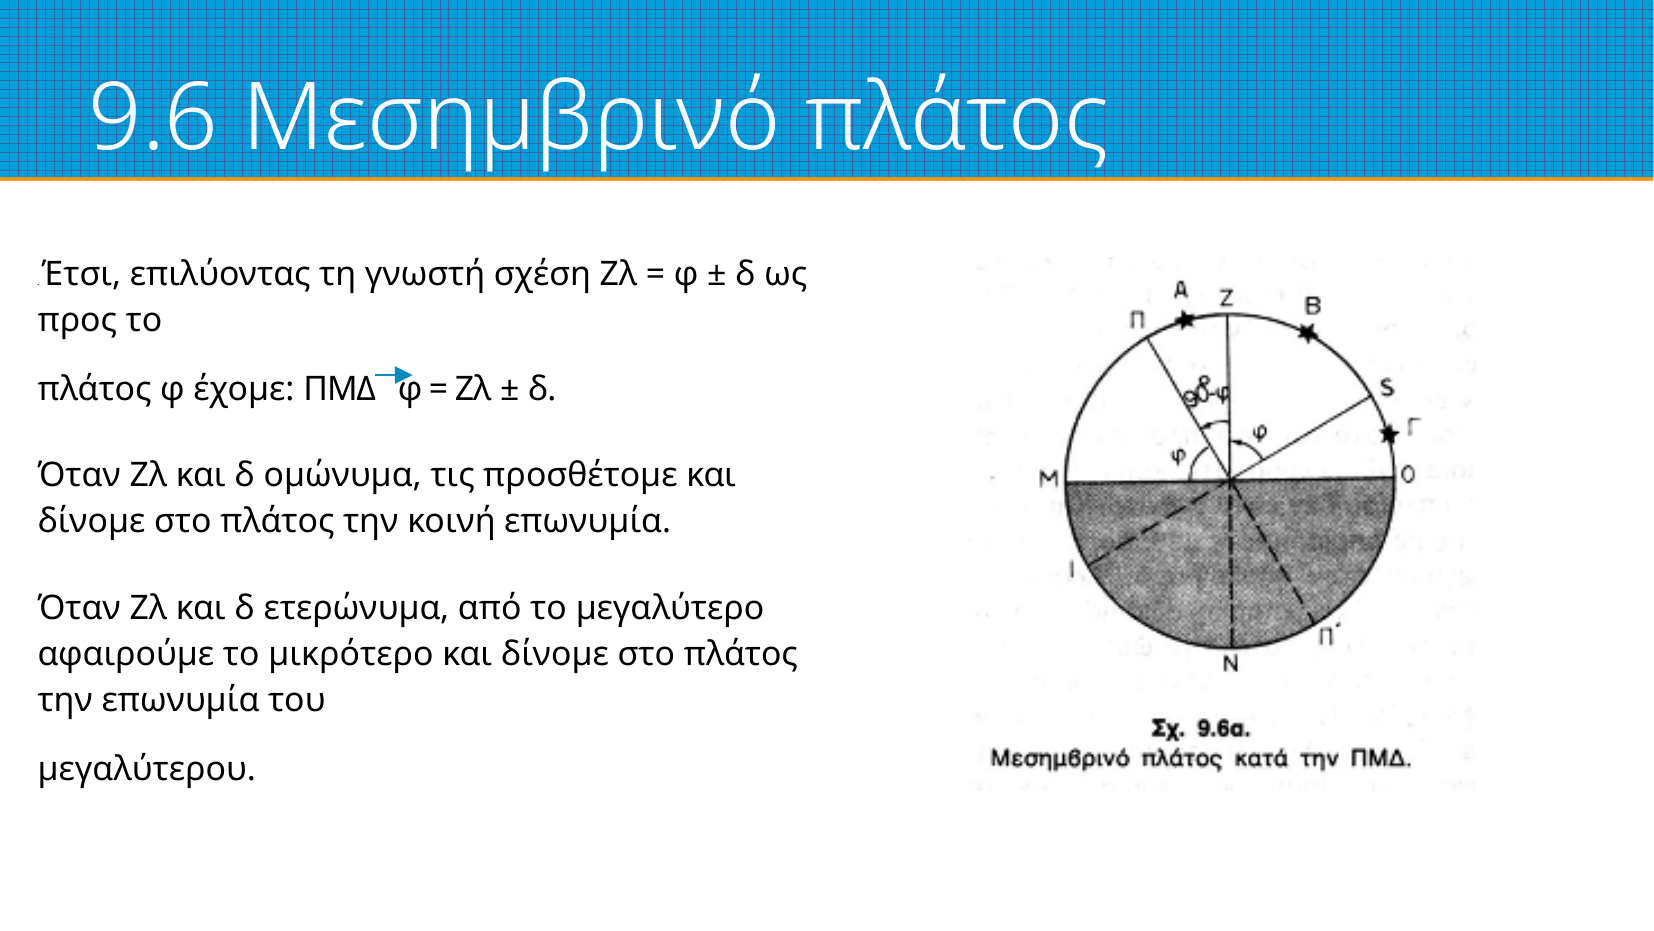

# 9.6 Μεσημβρινό πλάτος
. Έτσι, επιλύοντας τη γνωστή σχέση Ζλ = φ ± δ ως προς το
πλάτος φ έχομε: ΠΜΔ φ = Ζλ ± δ.
Όταν Ζλ και δ ομώνυμα, τις προσθέτομε και δίνομε στο πλάτος την κοινή επωνυμία.
Όταν Ζλ και δ ετερώνυμα, από το μεγαλύτερο αφαιρούμε το μικρότερο και δίνομε στο πλάτος την επωνυμία του
μεγαλύτερου.